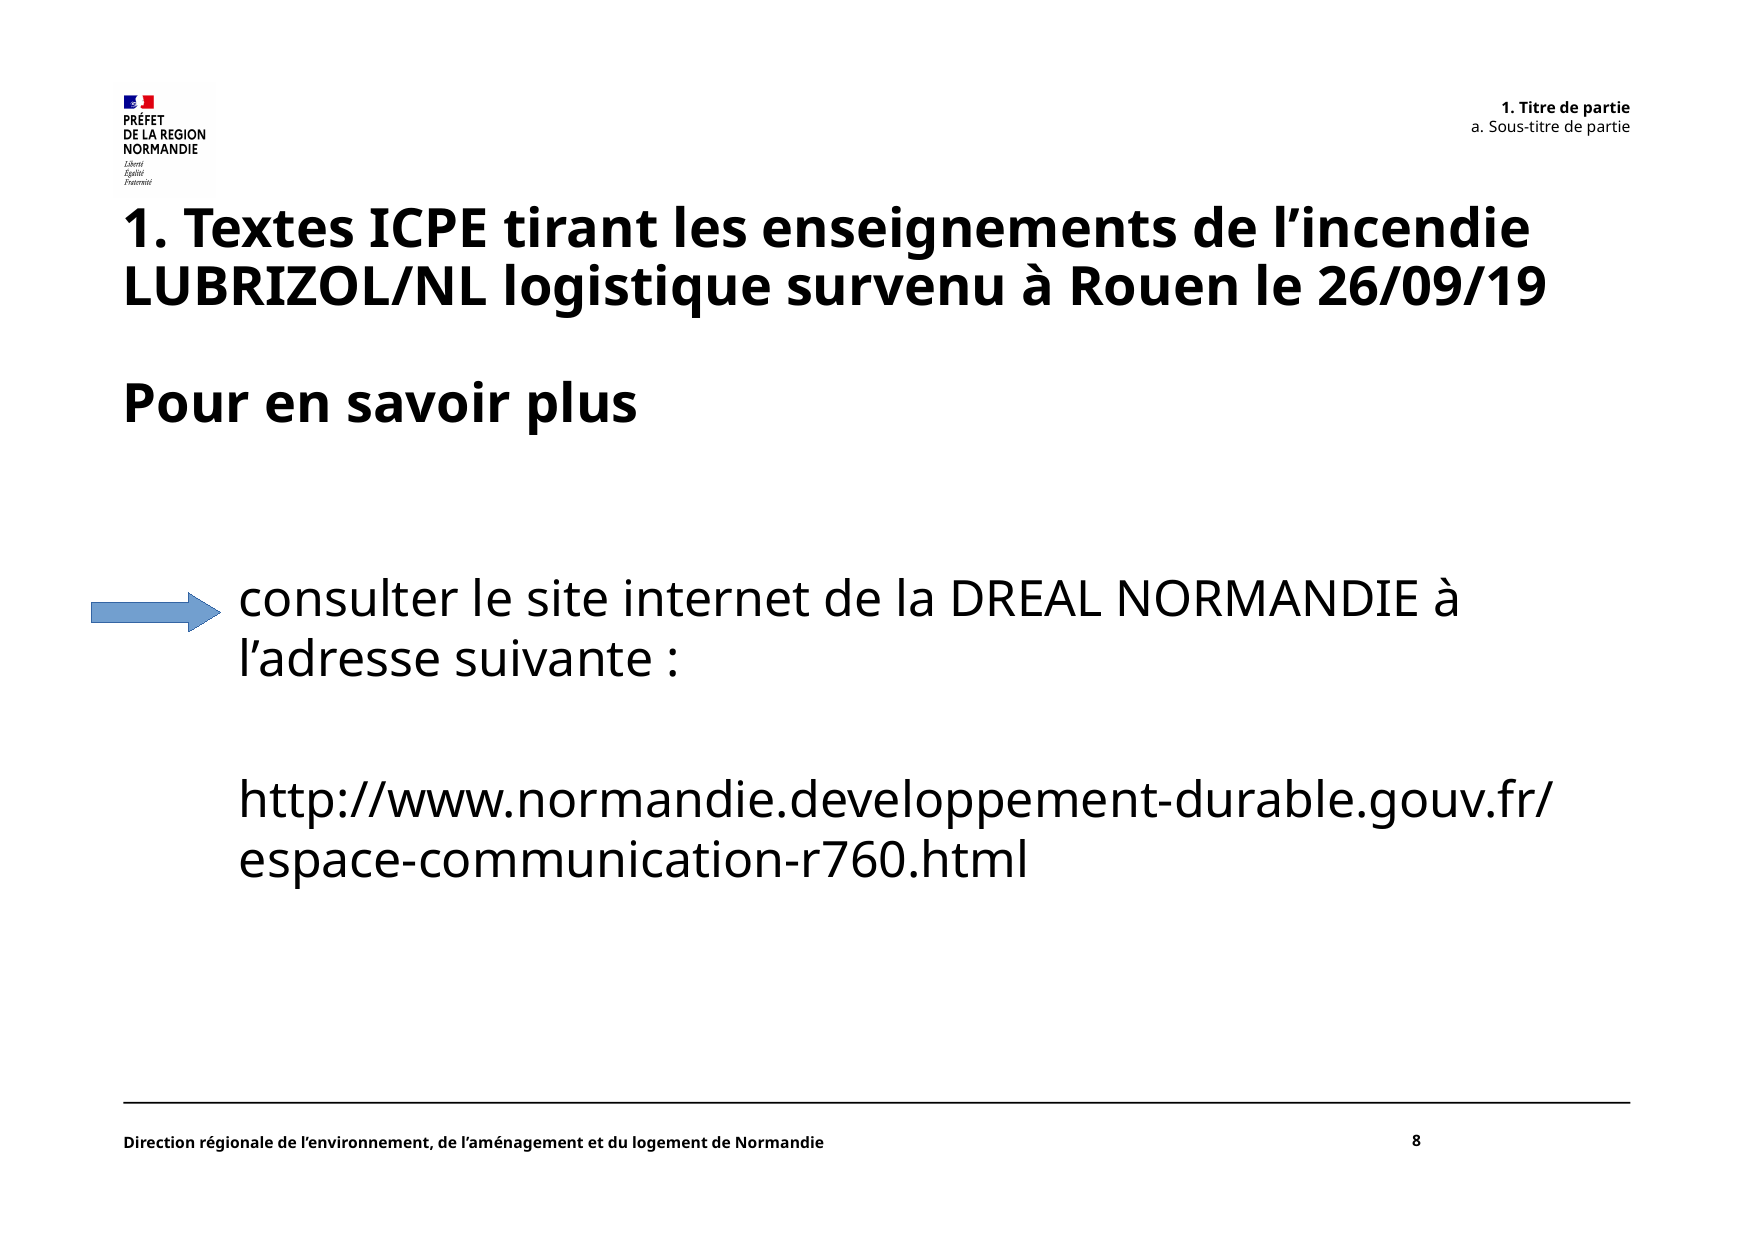

Titre de partie
Sous-titre de partie
1. Textes ICPE tirant les enseignements de l’incendie LUBRIZOL/NL logistique survenu à Rouen le 26/09/19
Pour en savoir plus
# consulter le site internet de la DREAL NORMANDIE à l’adresse suivante :
http://www.normandie.developpement-durable.gouv.fr/espace-communication-r760.html
Direction régionale de l’environnement, de l’aménagement et du logement de Normandie